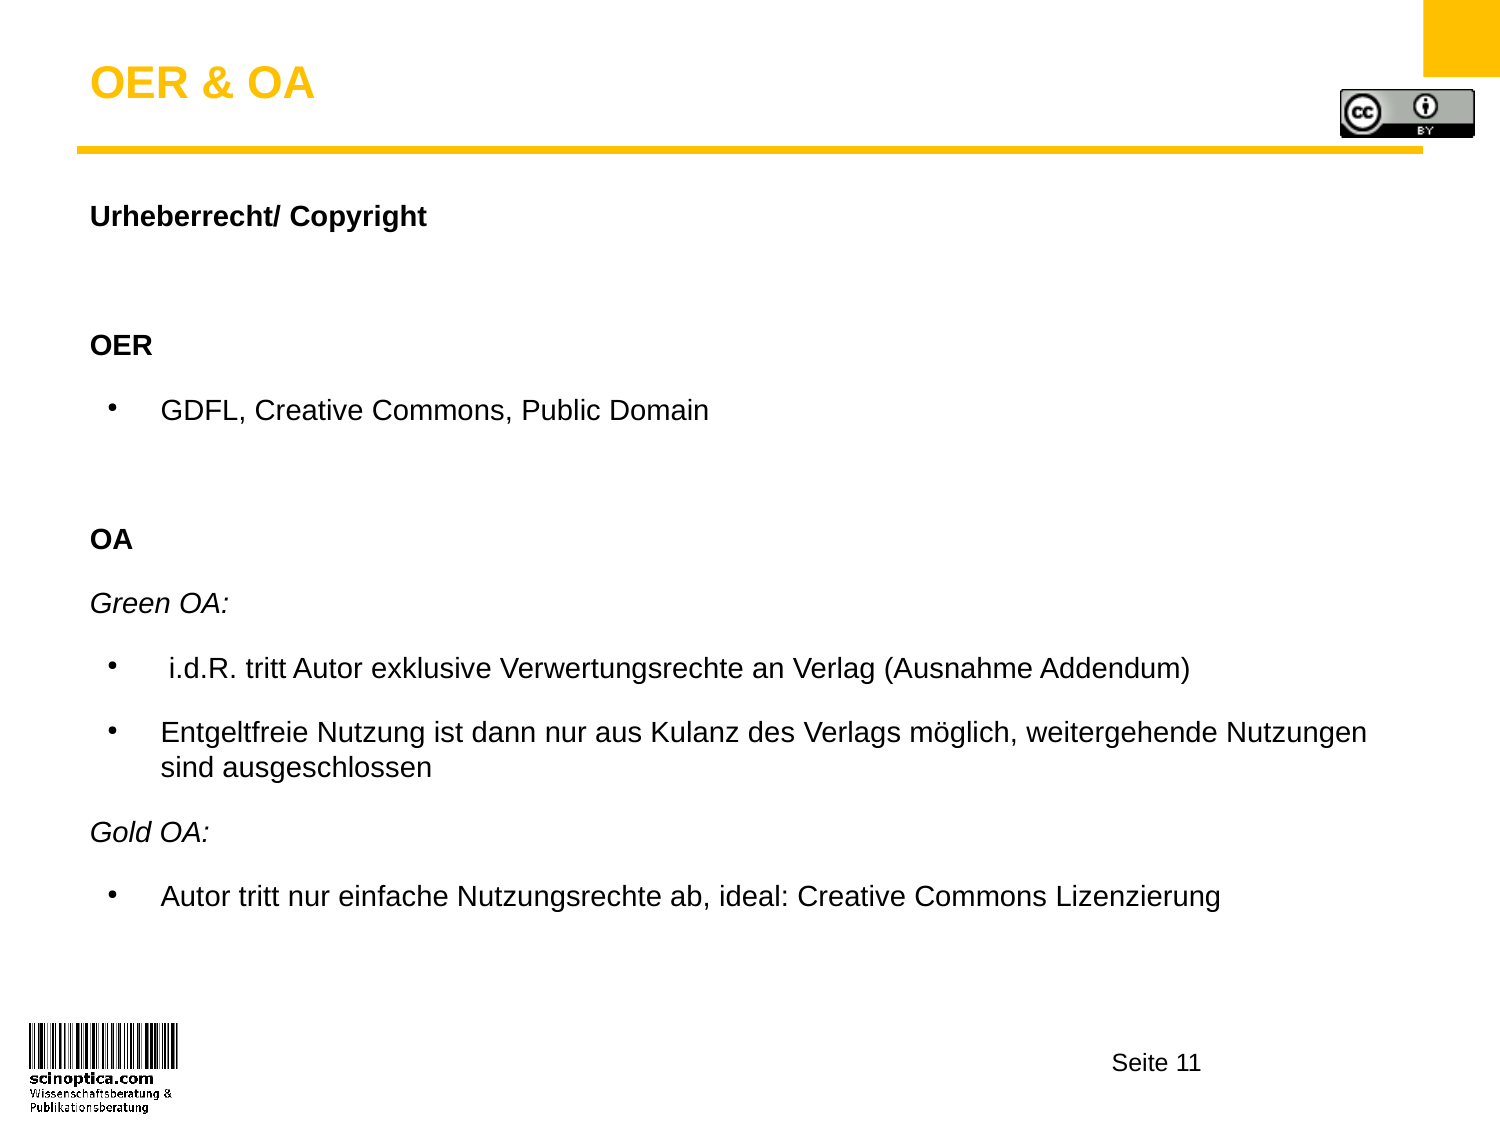

# OER & OA
Urheberrecht/ Copyright
OER
GDFL, Creative Commons, Public Domain
OA
Green OA:
 i.d.R. tritt Autor exklusive Verwertungsrechte an Verlag (Ausnahme Addendum)
Entgeltfreie Nutzung ist dann nur aus Kulanz des Verlags möglich, weitergehende Nutzungen sind ausgeschlossen
Gold OA:
Autor tritt nur einfache Nutzungsrechte ab, ideal: Creative Commons Lizenzierung
Seite